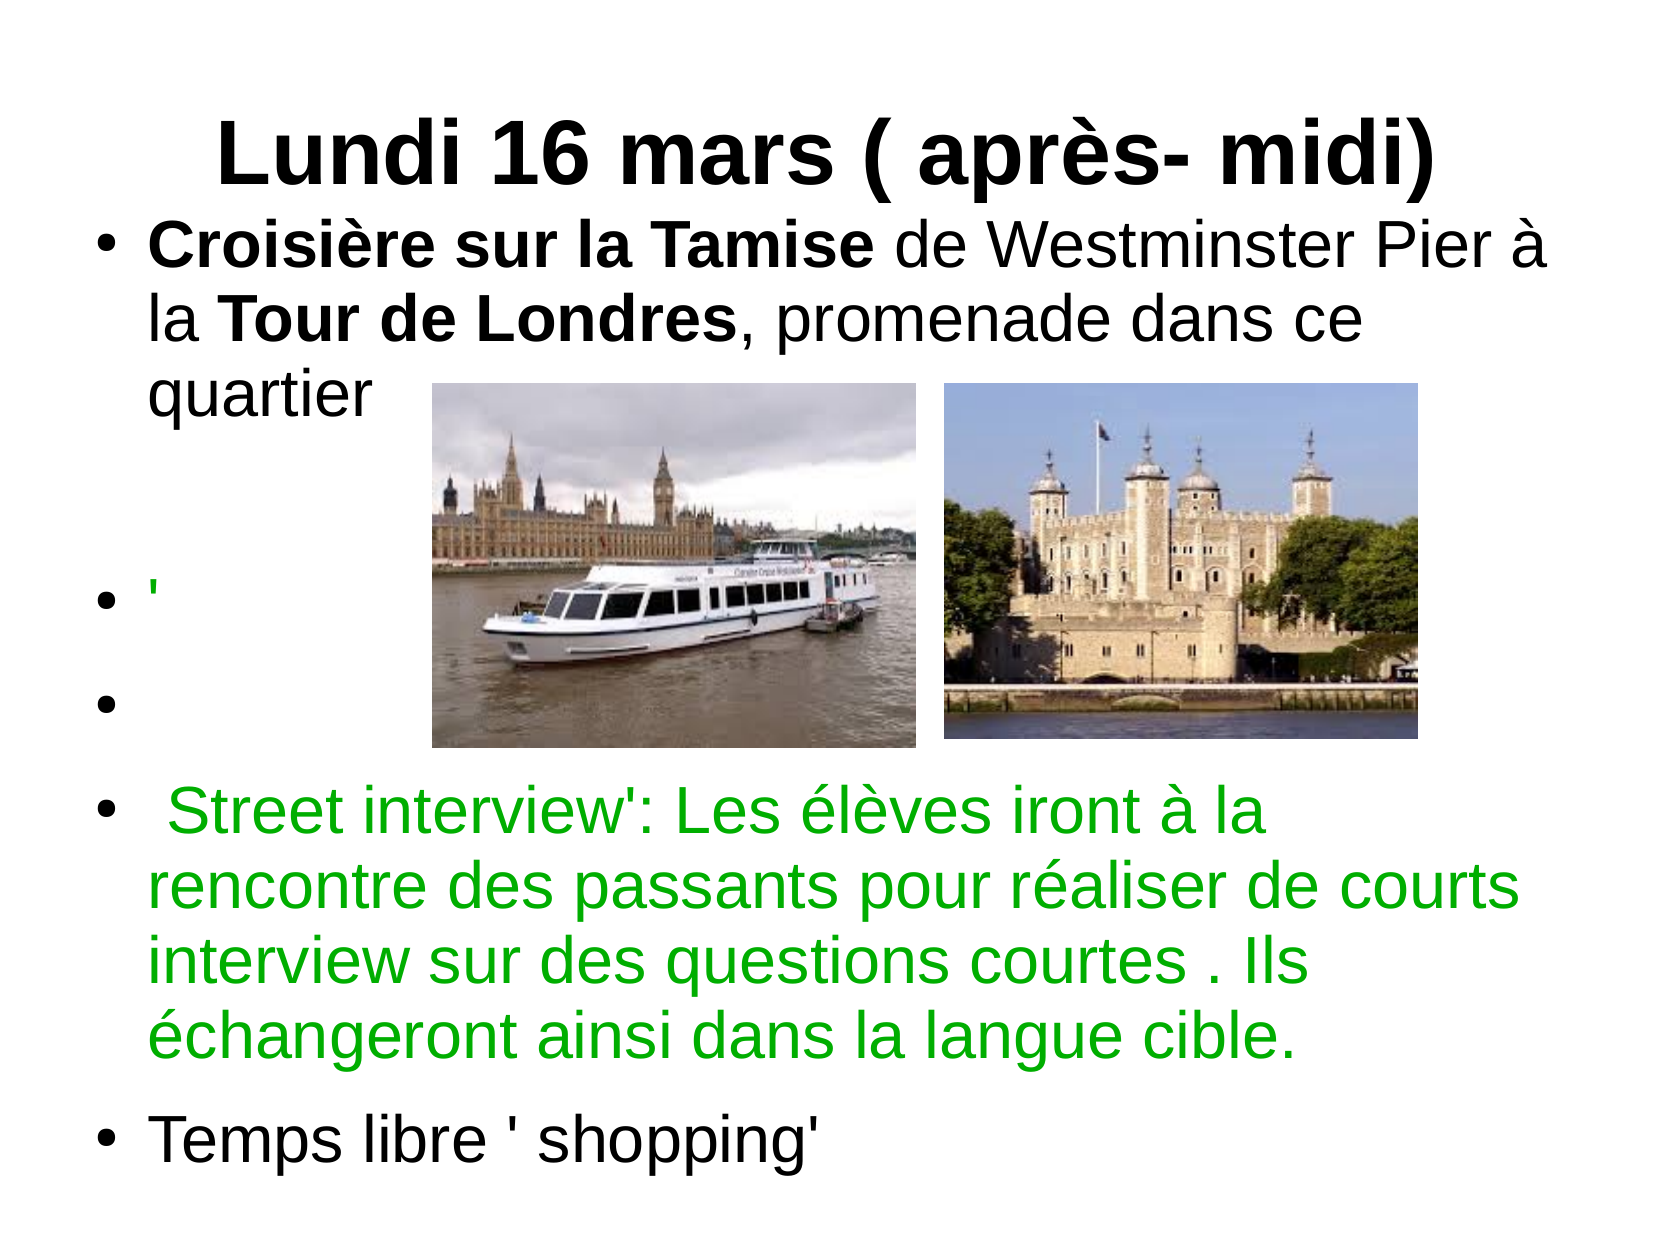

# Lundi 16 mars ( après- midi)
Croisière sur la Tamise de Westminster Pier à la Tour de Londres, promenade dans ce quartier
'
 Street interview': Les élèves iront à la rencontre des passants pour réaliser de courts interview sur des questions courtes . Ils échangeront ainsi dans la langue cible.
Temps libre ' shopping'